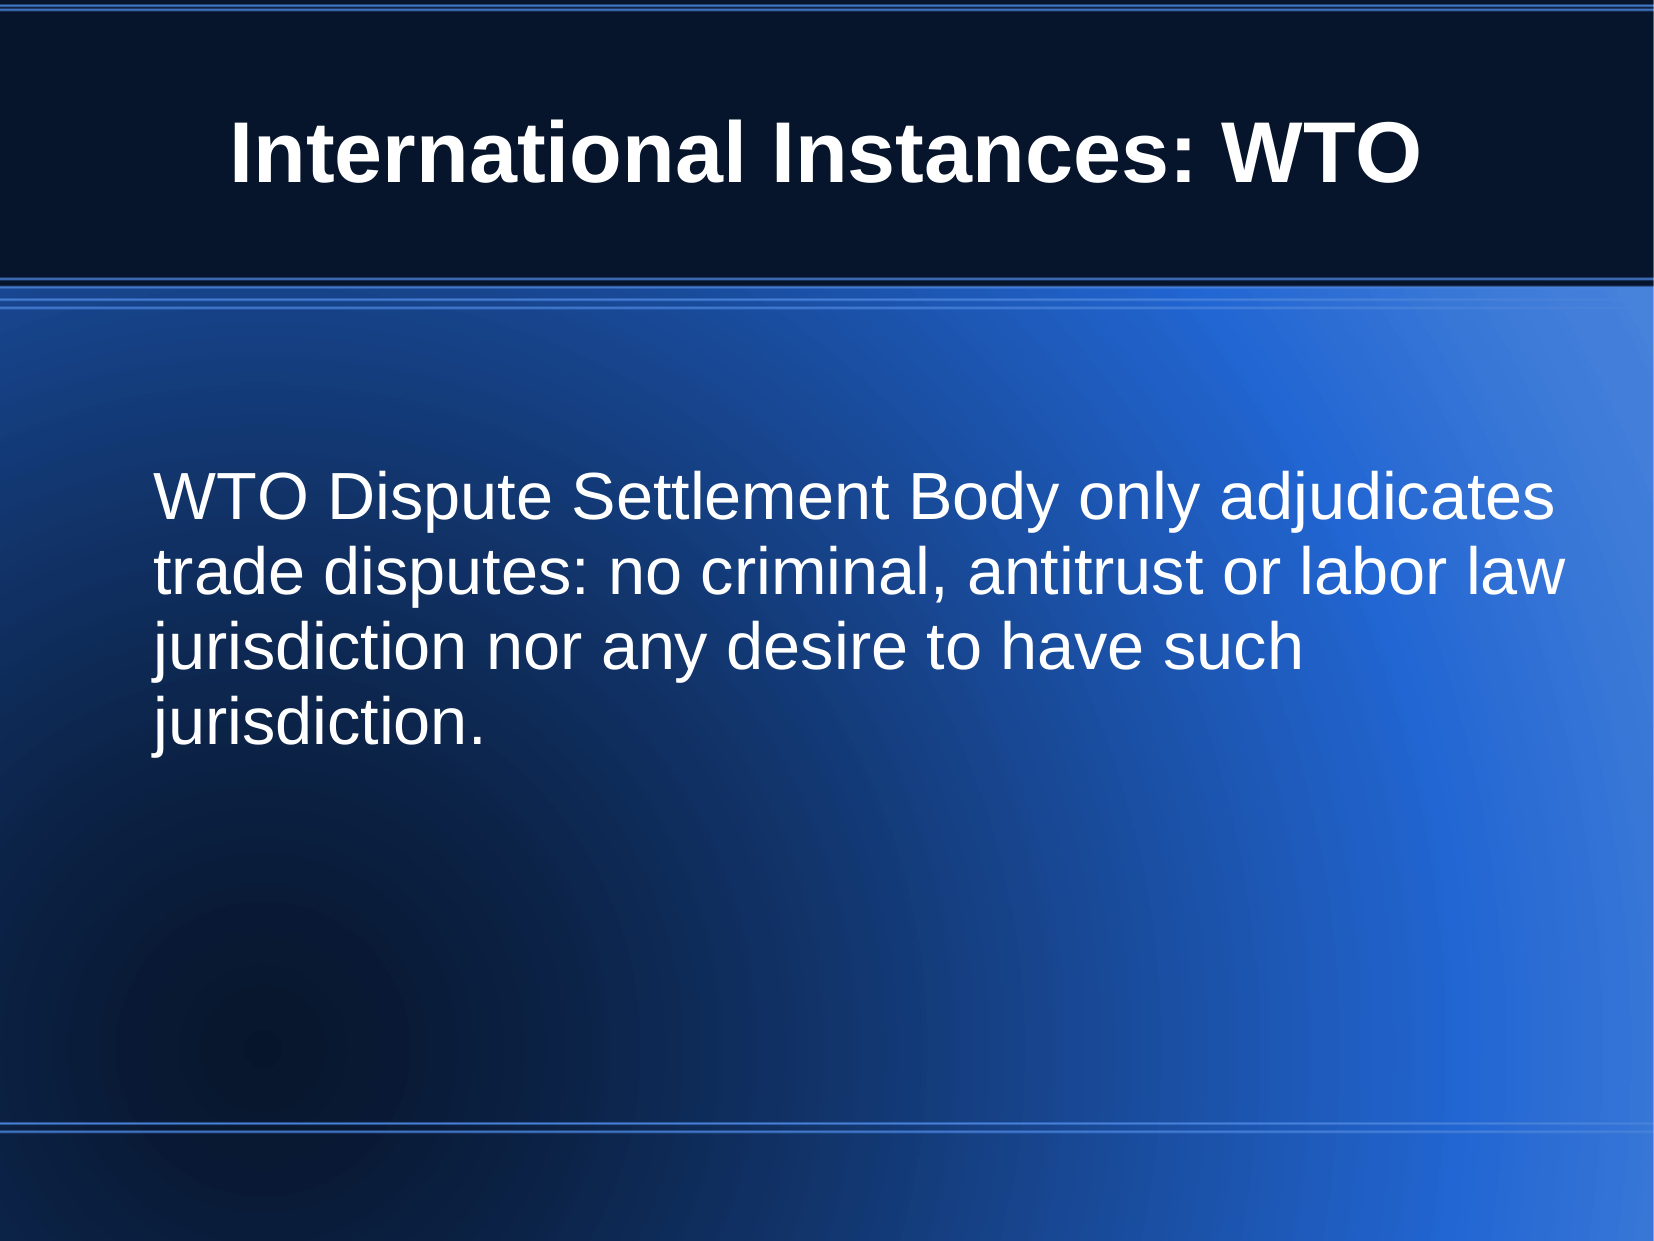

# International Instances: WTO
WTO Dispute Settlement Body only adjudicates trade disputes: no criminal, antitrust or labor law jurisdiction nor any desire to have such jurisdiction.